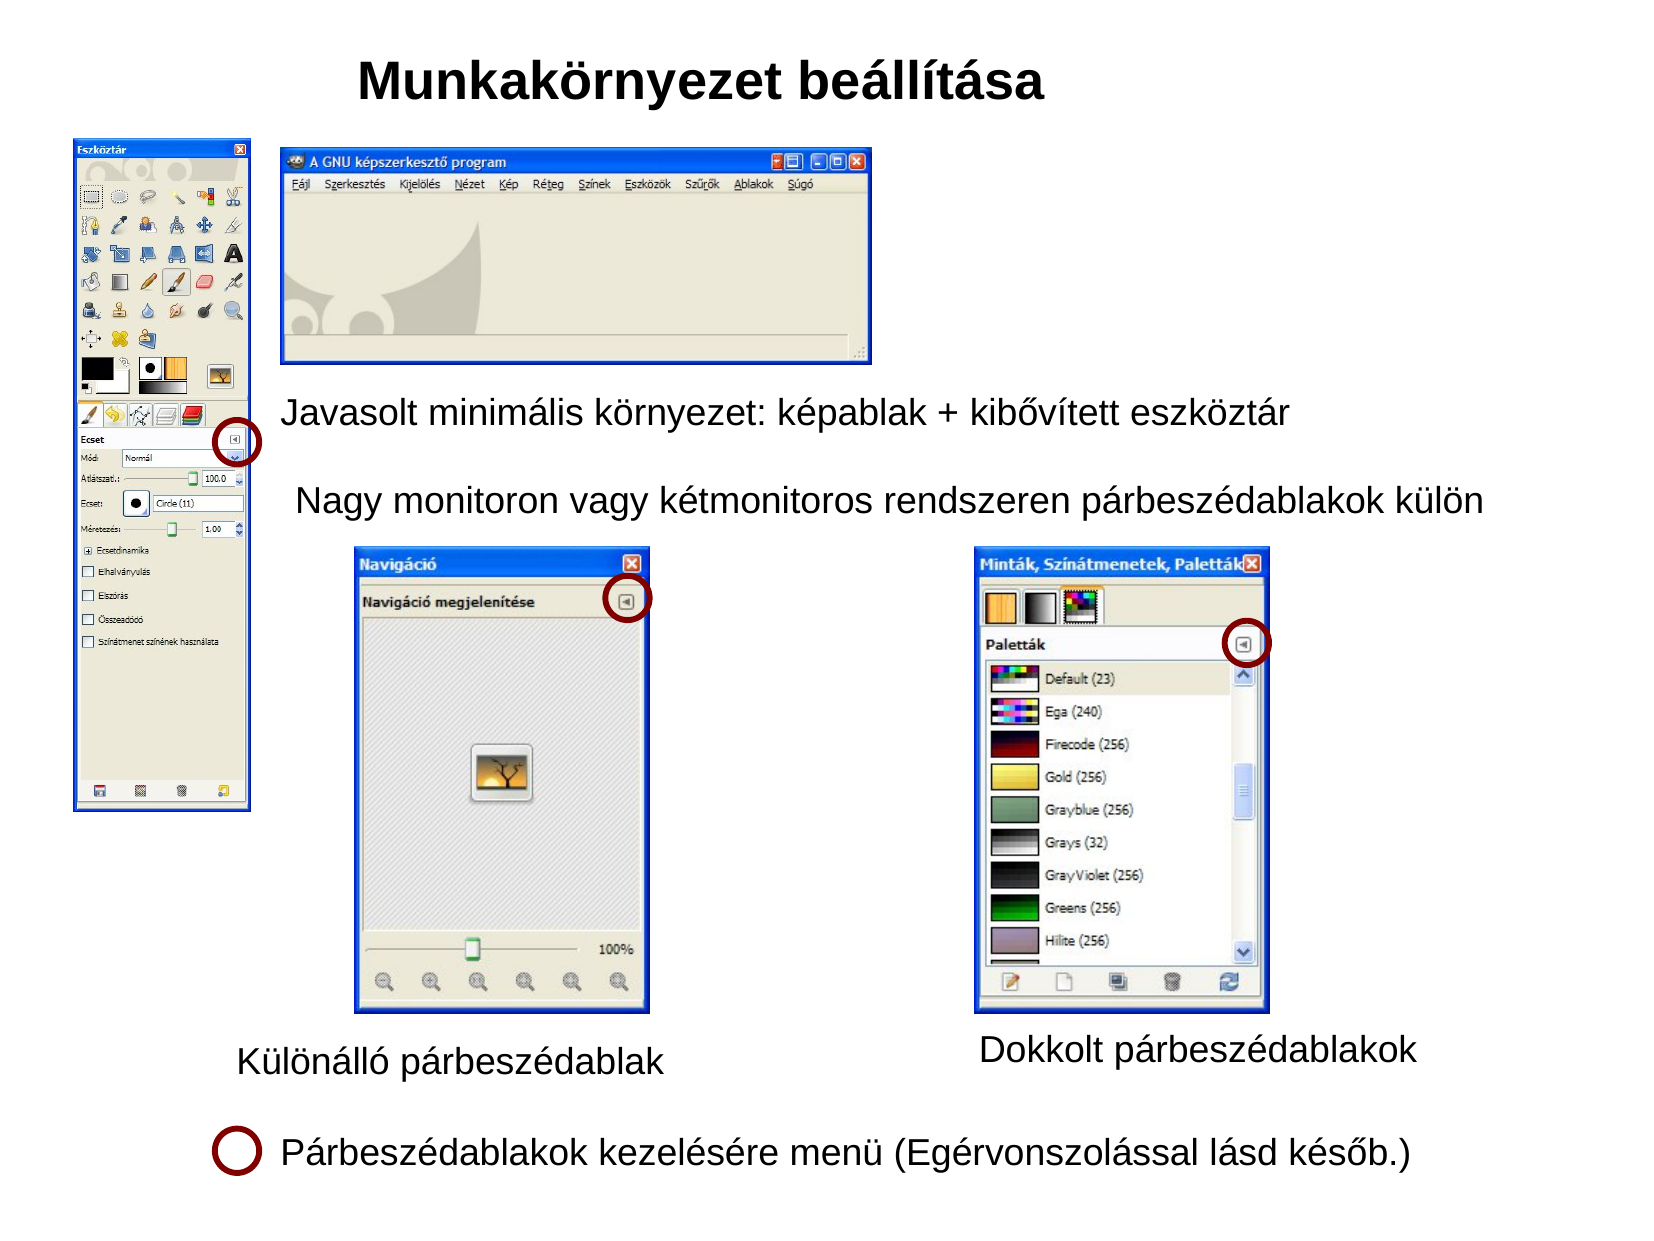

Munkakörnyezet beállítása
Javasolt minimális környezet: képablak + kibővített eszköztár
Nagy monitoron vagy kétmonitoros rendszeren párbeszédablakok külön
Dokkolt párbeszédablakok
Különálló párbeszédablak
Párbeszédablakok kezelésére menü (Egérvonszolással lásd későb.)